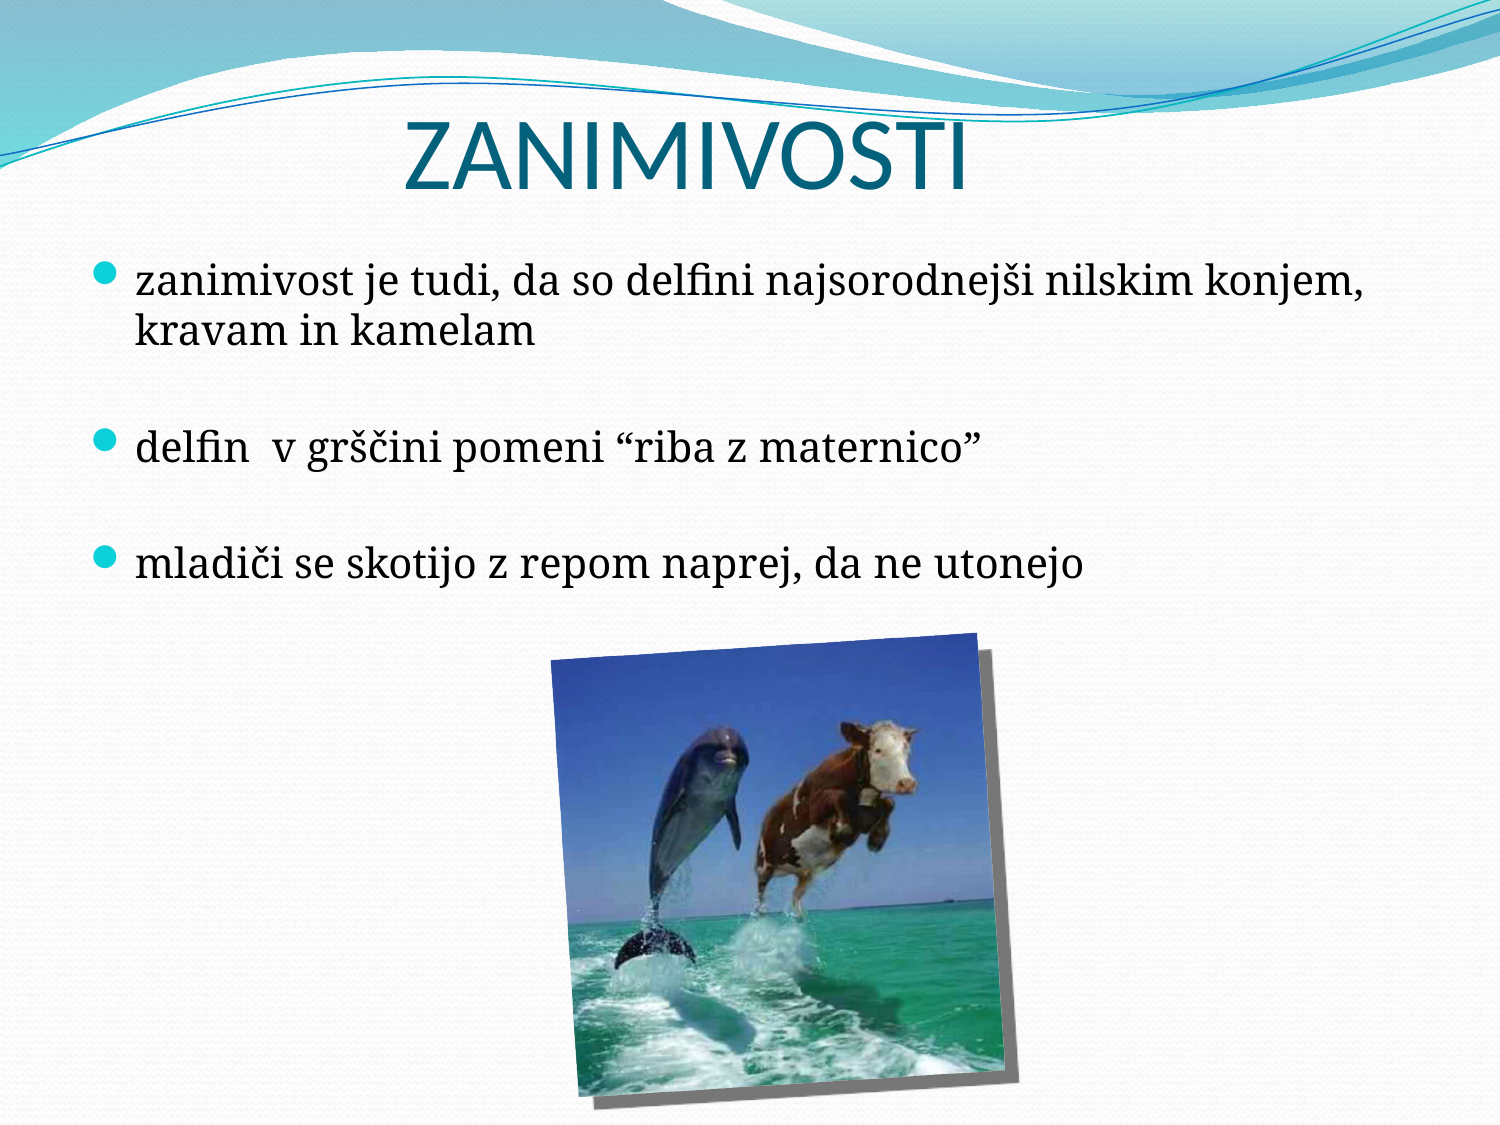

# ZANIMIVOSTI
zanimivost je tudi, da so delfini najsorodnejši nilskim konjem, kravam in kamelam
delfin v grščini pomeni “riba z maternico”
mladiči se skotijo z repom naprej, da ne utonejo